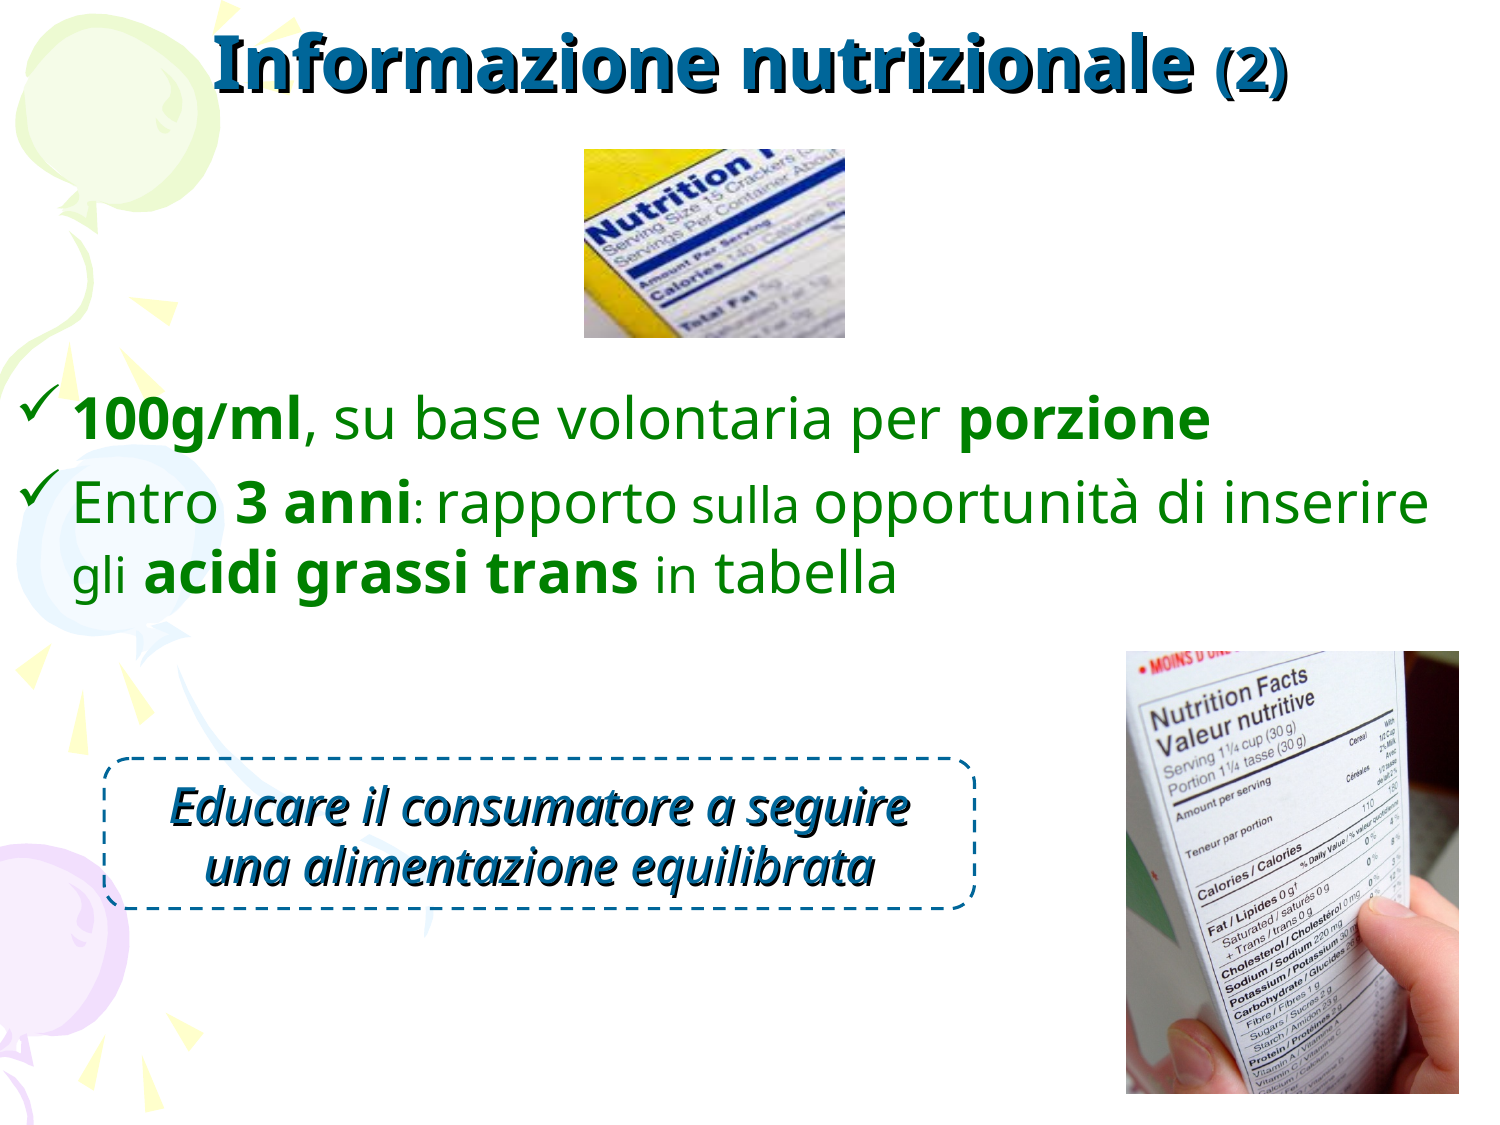

# Informazione nutrizionale (2)
100g/ml, su base volontaria per porzione
Entro 3 anni: rapporto sulla opportunità di inserire gli acidi grassi trans in tabella
Educare il consumatore a seguire una alimentazione equilibrata